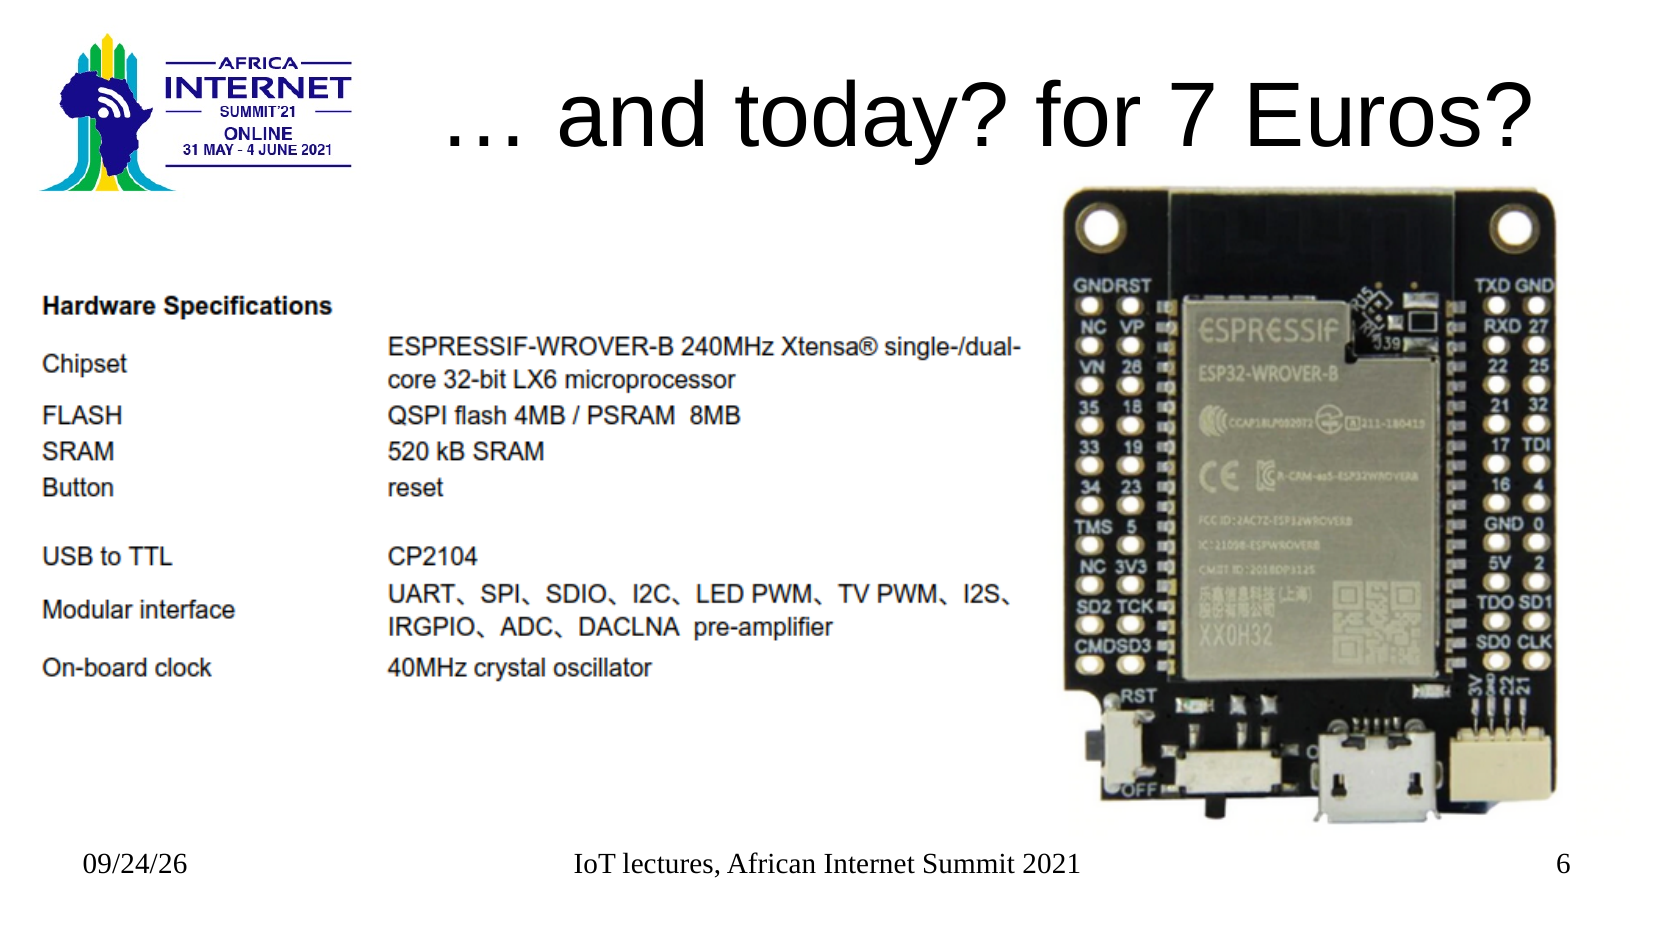

# … and today? for 7 Euros?
IoT lectures, African Internet Summit 2021
6